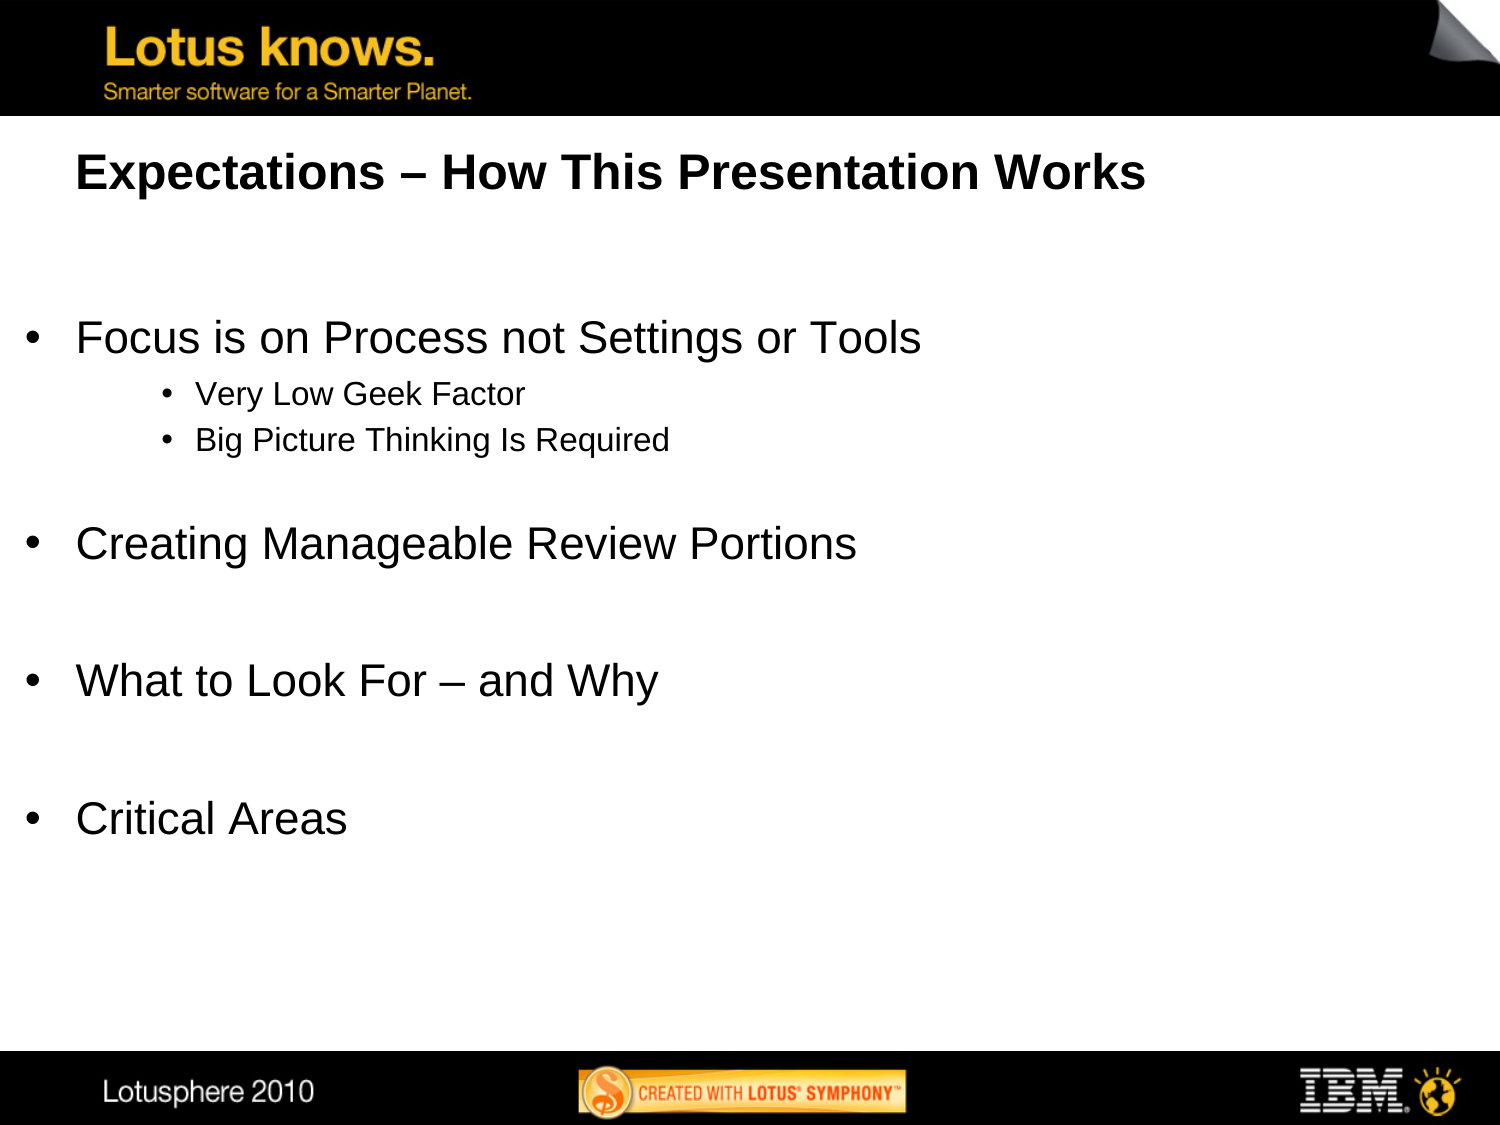

# Expectations – How This Presentation Works
Focus is on Process not Settings or Tools
Very Low Geek Factor
Big Picture Thinking Is Required
Creating Manageable Review Portions
What to Look For – and Why
Critical Areas